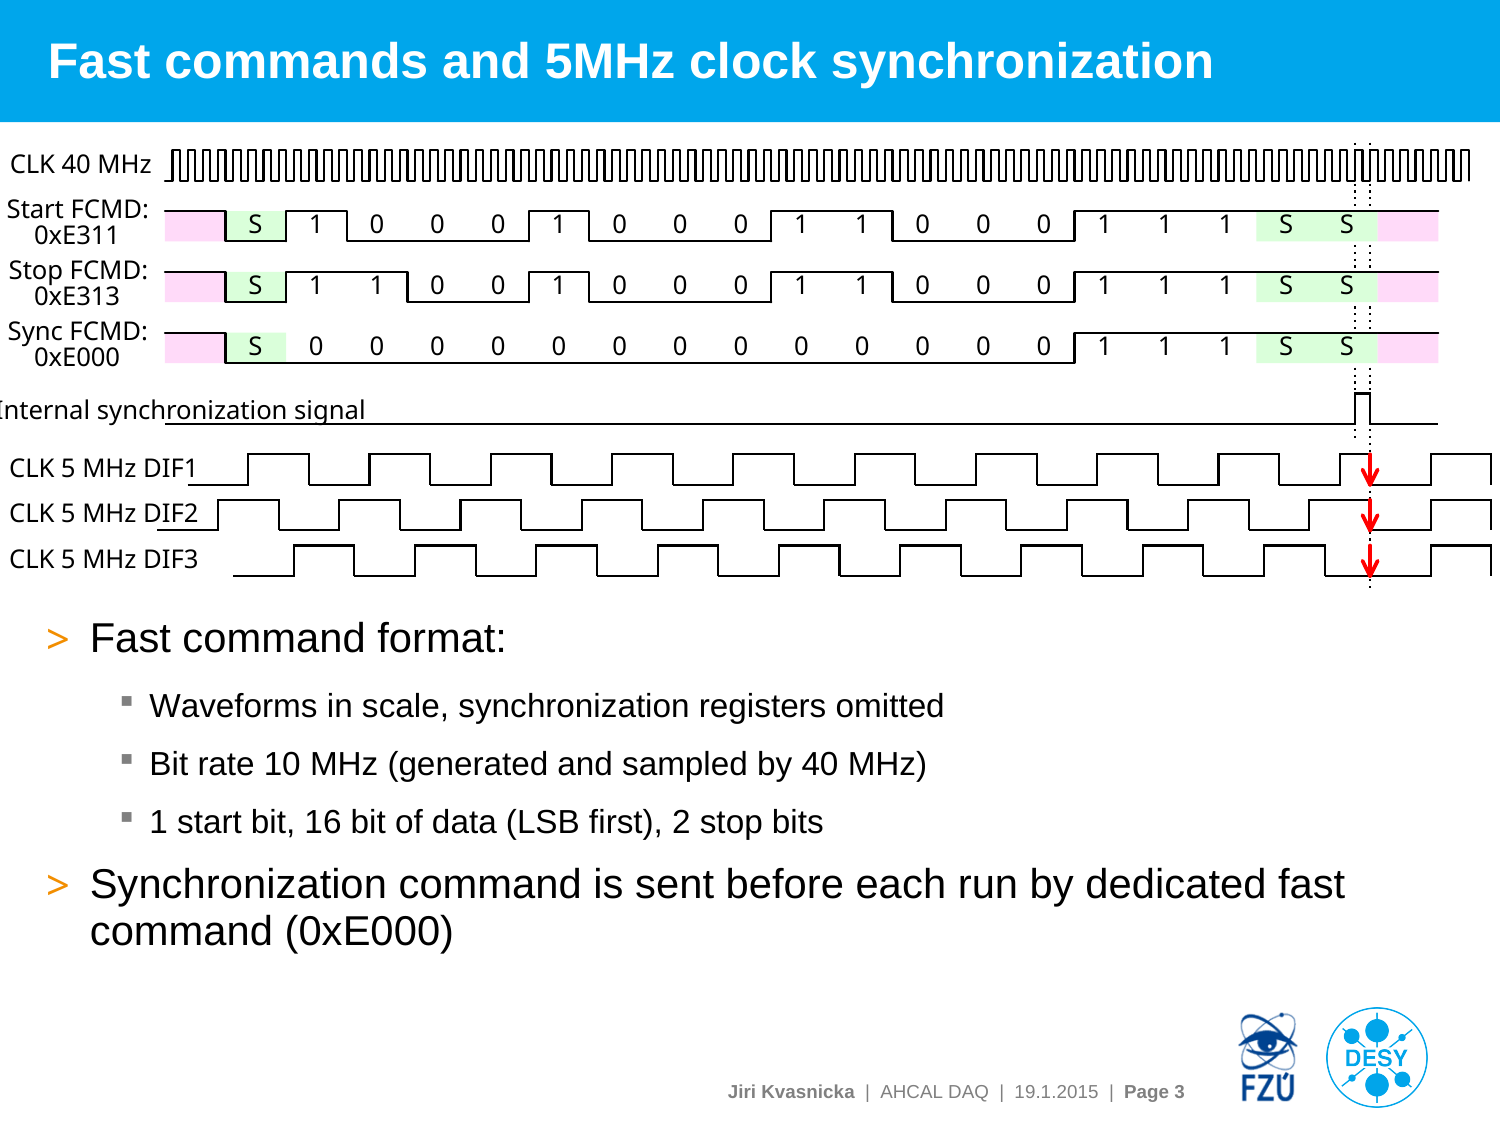

# Fast commands and 5MHz clock synchronization
Fast command format:
Waveforms in scale, synchronization registers omitted
Bit rate 10 MHz (generated and sampled by 40 MHz)
1 start bit, 16 bit of data (LSB first), 2 stop bits
Synchronization command is sent before each run by dedicated fast command (0xE000)